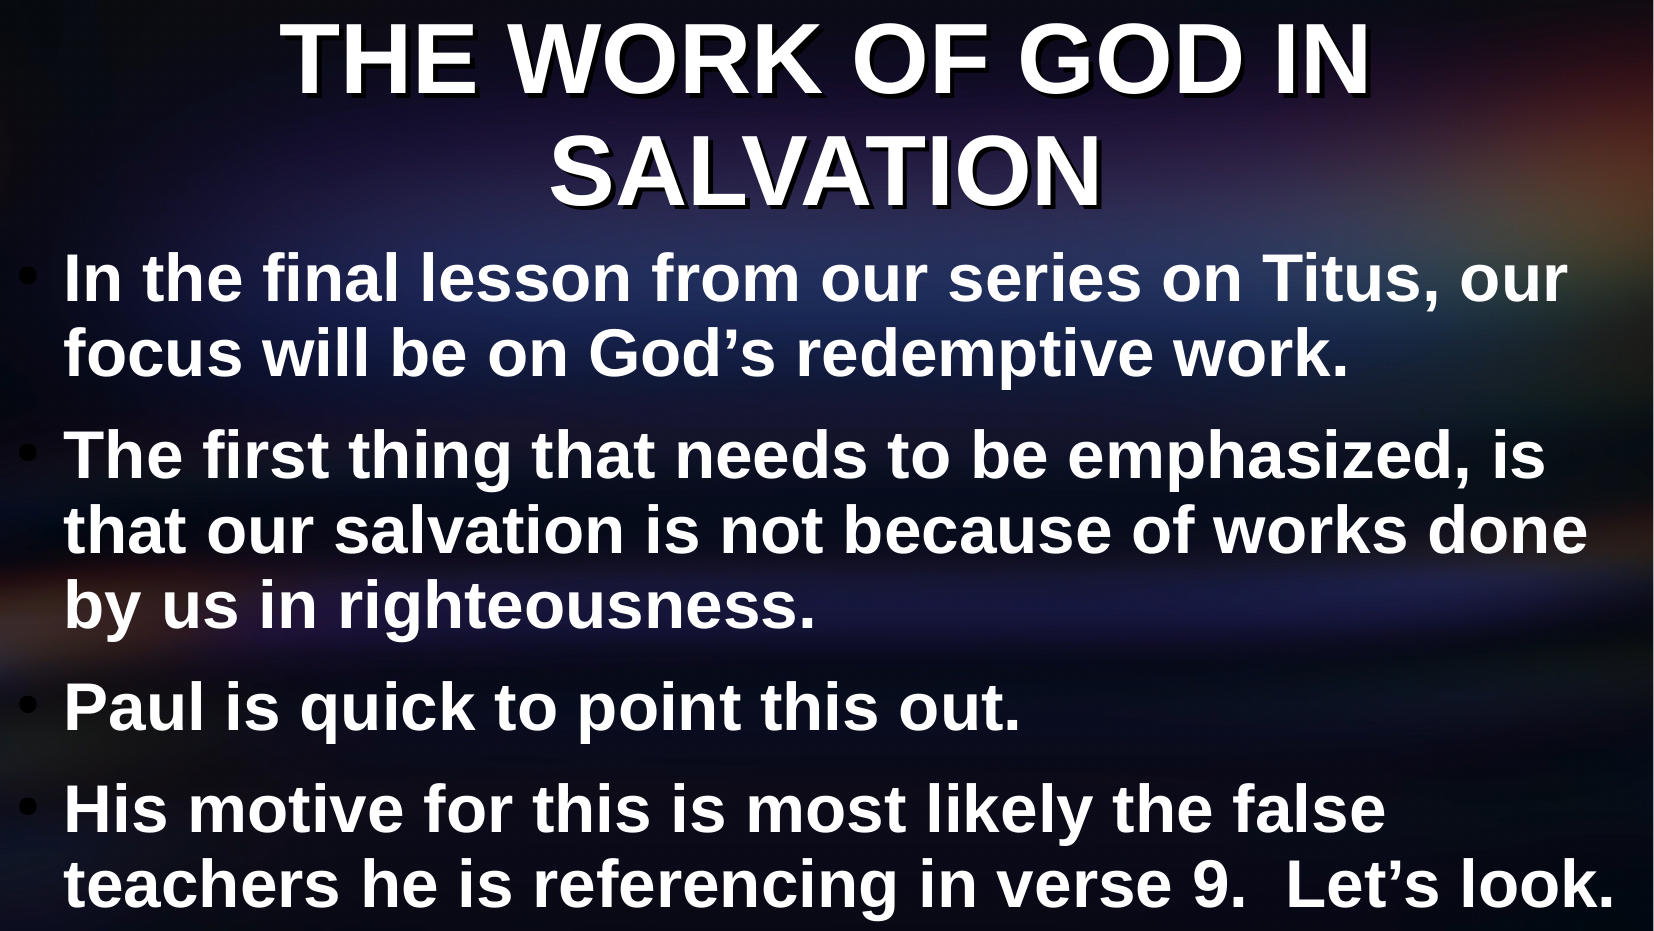

# THE WORK OF GOD IN SALVATION
In the final lesson from our series on Titus, our focus will be on God’s redemptive work.
The first thing that needs to be emphasized, is that our salvation is not because of works done by us in righteousness.
Paul is quick to point this out.
His motive for this is most likely the false teachers he is referencing in verse 9. Let’s look.